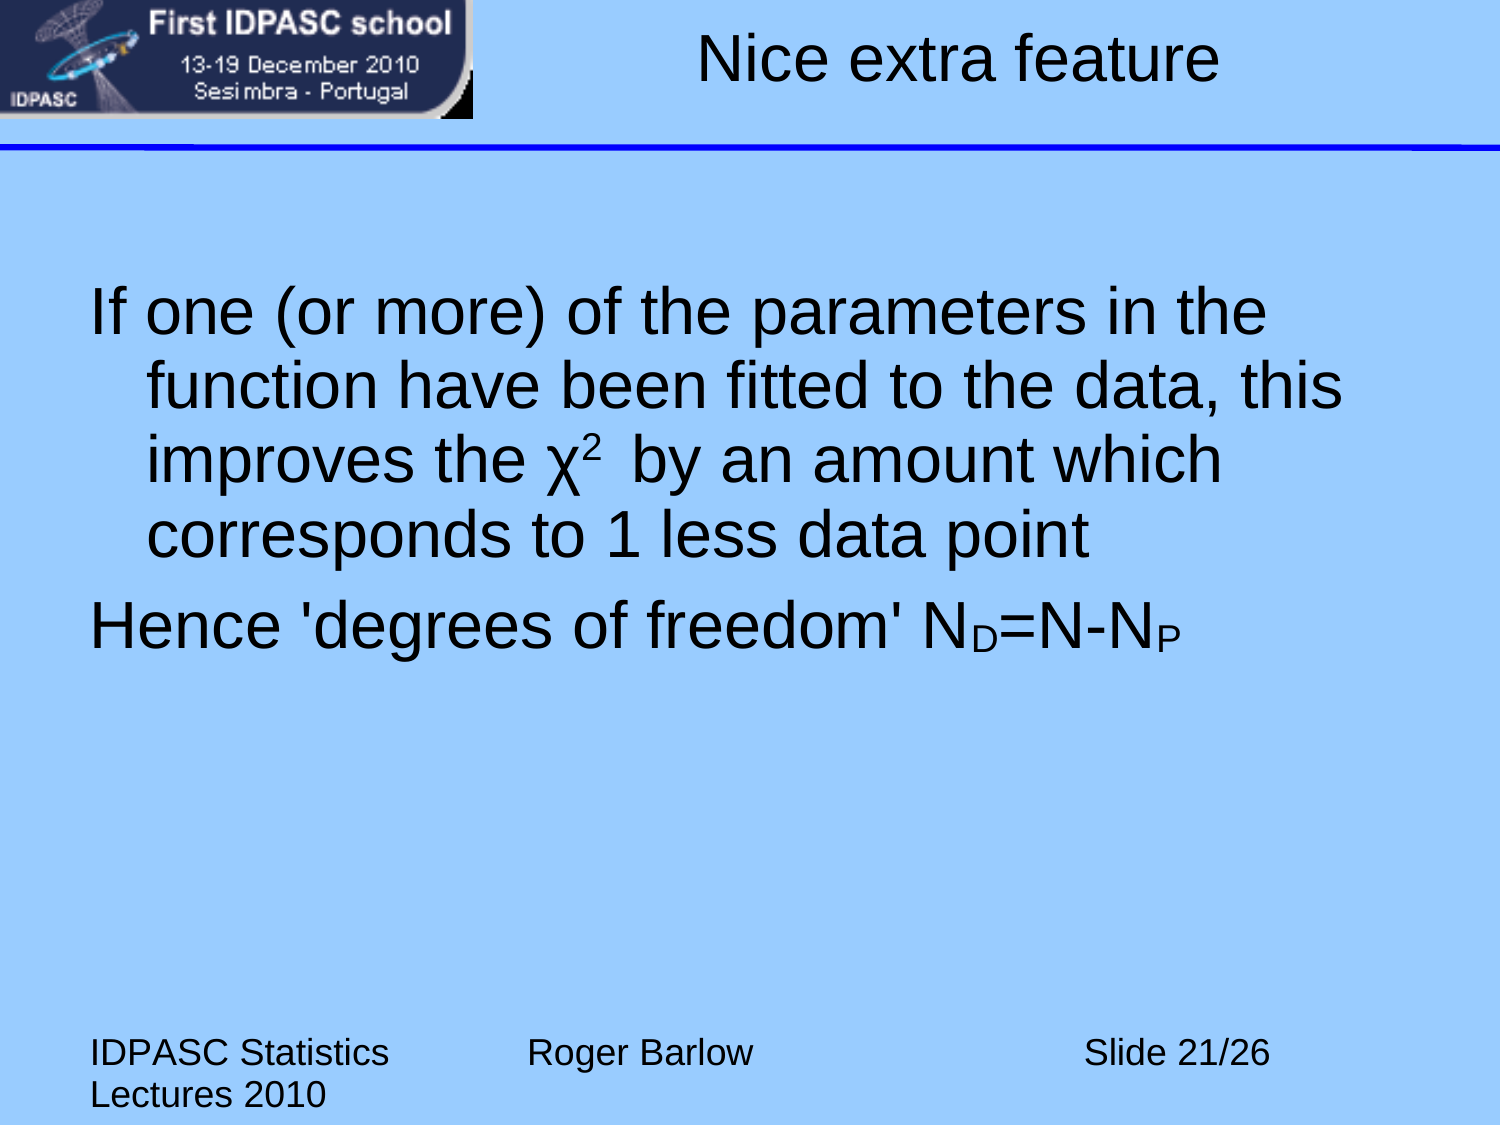

# Nice extra feature
If one (or more) of the parameters in the function have been fitted to the data, this improves the χ2 by an amount which corresponds to 1 less data point
Hence 'degrees of freedom' ND=N-NP
21